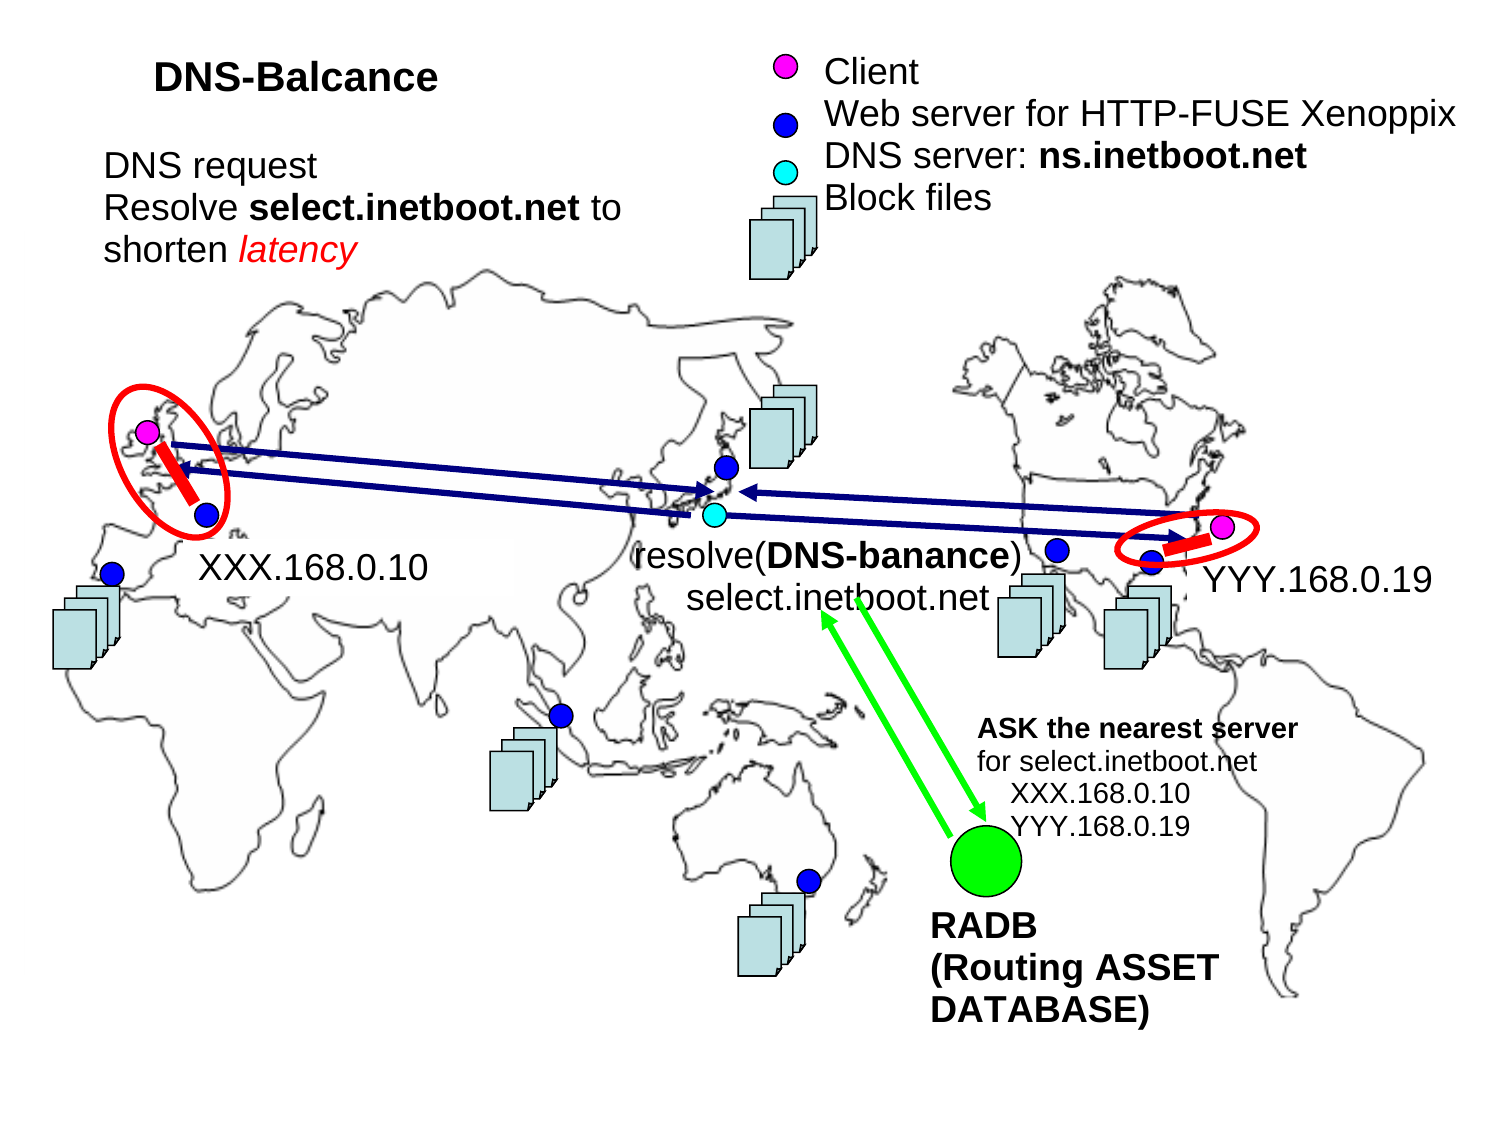

# DNS-Balcance
Client
Web server for HTTP-FUSE Xenoppix
DNS server: ns.inetboot.net
Block files
DNS request
Resolve select.inetboot.net to shorten latency
 resolve(DNS-banance)
 select.inetboot.net
XXX.168.0.10
YYY.168.0.19
ASK the nearest server for select.inetboot.net
 XXX.168.0.10
 YYY.168.0.19
RADB
(Routing ASSET DATABASE)